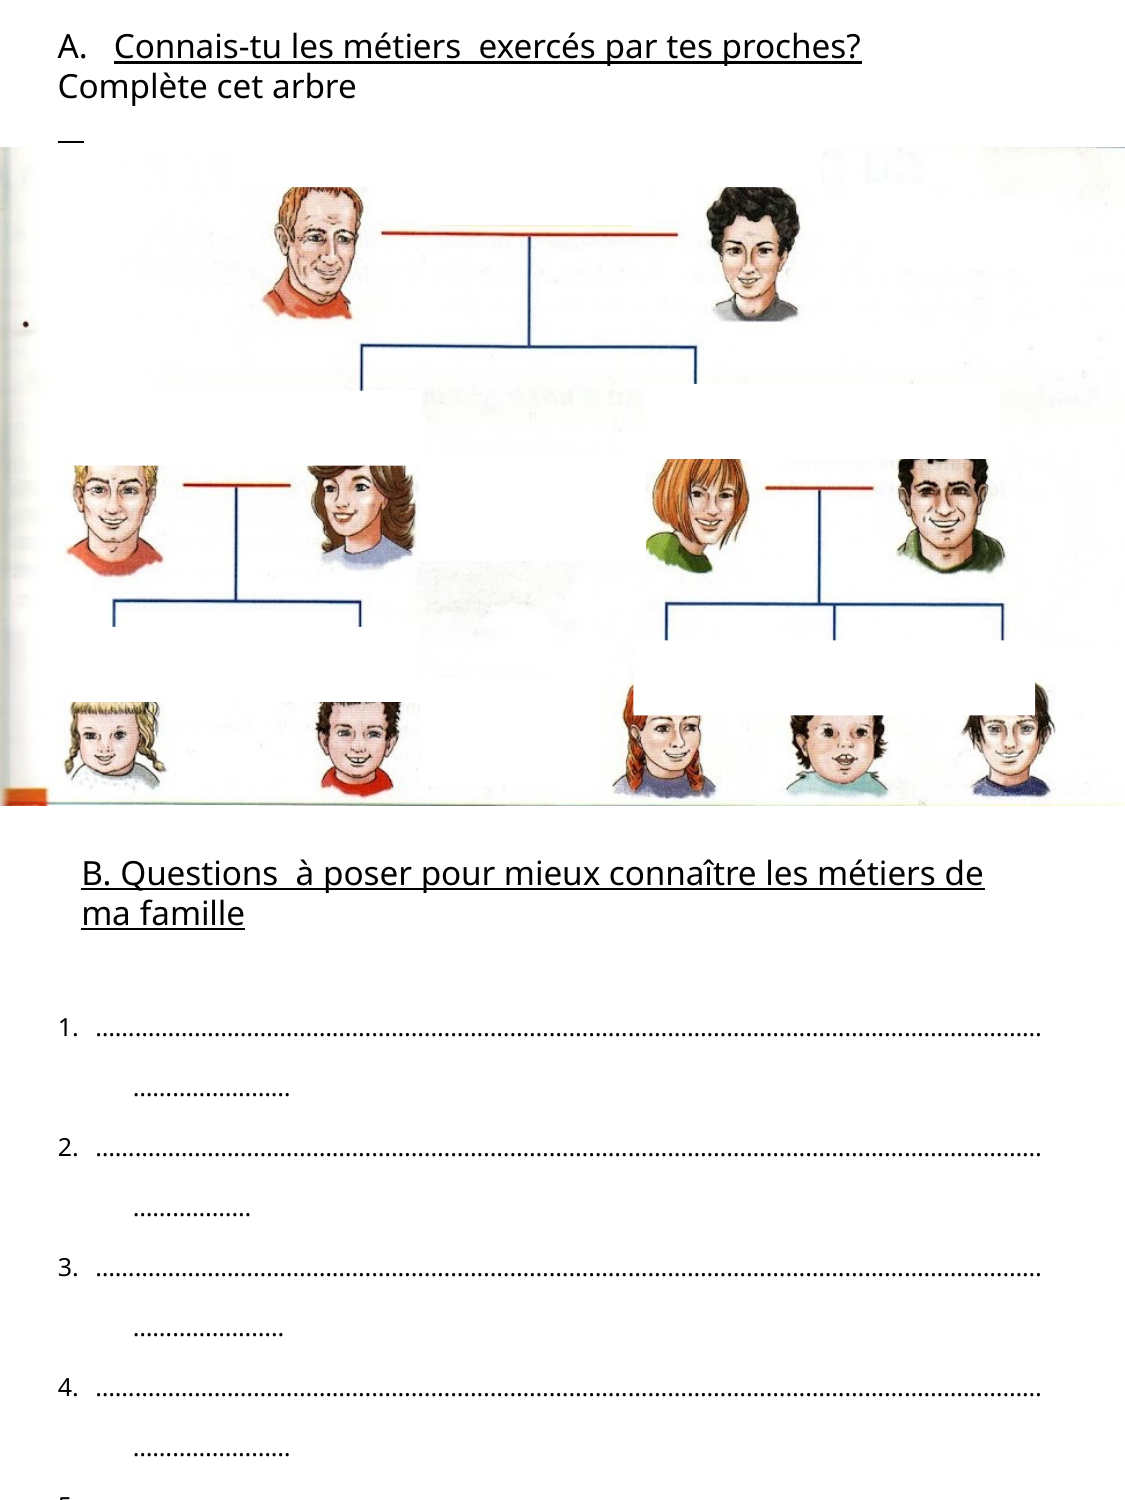

Connais-tu les métiers exercés par tes proches?
Complète cet arbre
B. Questions à poser pour mieux connaître les métiers de ma famille
……………………………………………………………………………………………………………………………………………………
………………………………………………………………………………………………………………………………………………
…………………………………………………………………………………………………………………………………………………..
……………………………………………………………………………………………………………………………………………………
……………………………………………………………………………………………………………………………………………………
……………………………………………………………………………………………………………………………………………………
……………………………………………………………………………………………………………………………………………………
…………………………………………………………………………………………………………………………………………………..